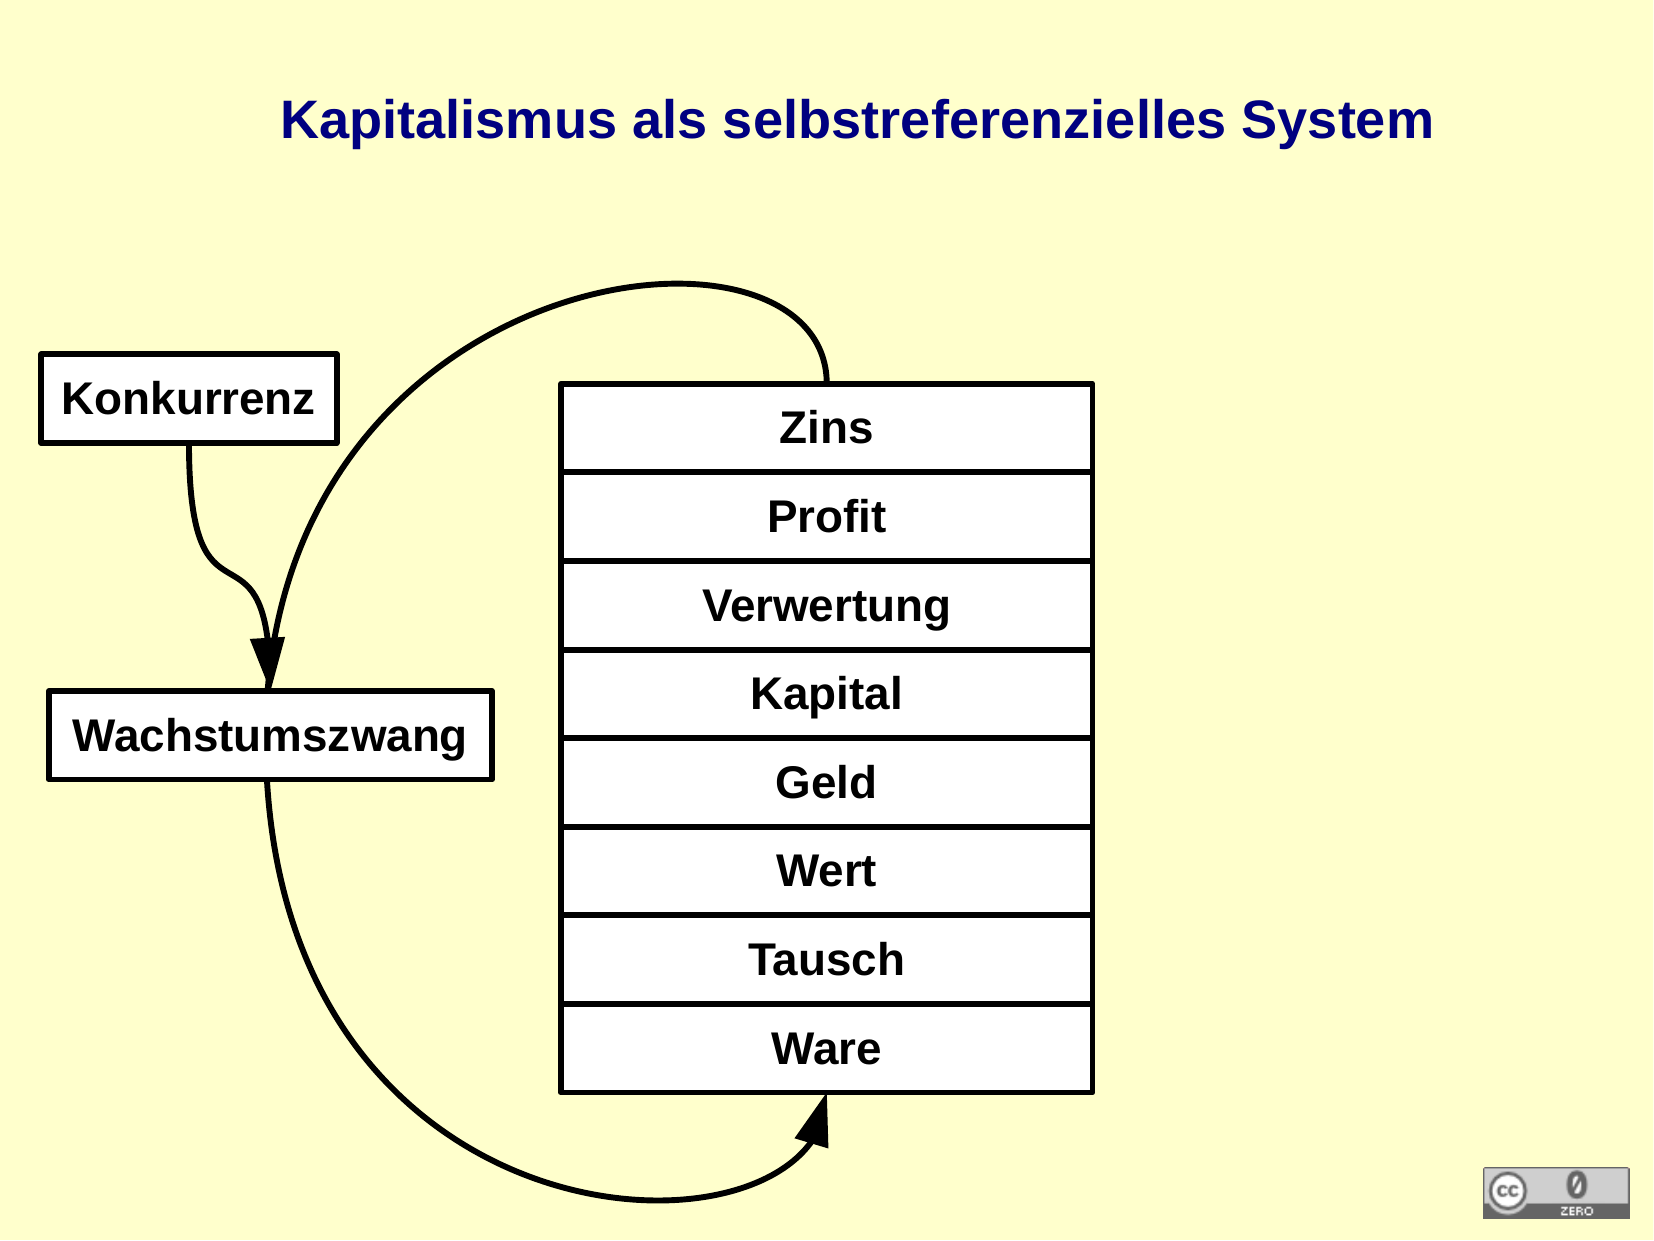

# Kapitalismus als selbstreferenzielles System
Konkurrenz
Zins
Profit
Verwertung
Kapital
Wachstumszwang
Geld
Wert
Tausch
Ware